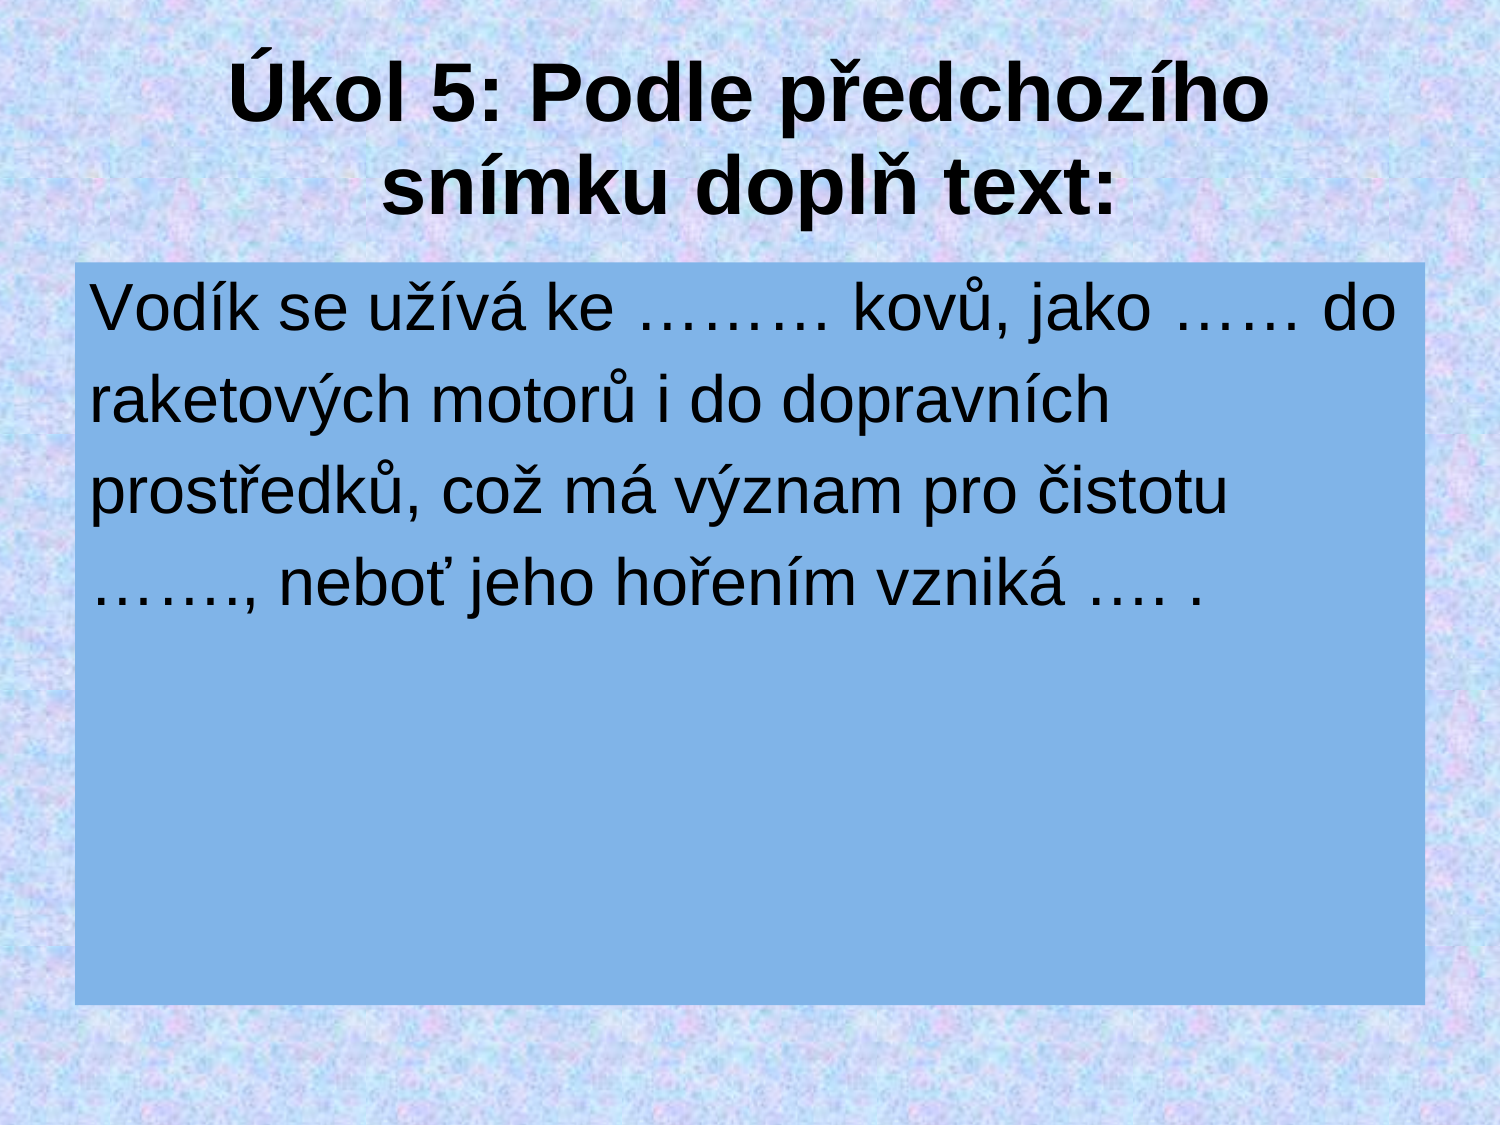

# Úkol 5: Podle předchozího snímku doplň text:
Vodík se užívá ke ……… kovů, jako …… do
raketových motorů i do dopravních
prostředků, což má význam pro čistotu
……., neboť jeho hořením vzniká …. .
svařování, palivo, ovzduší, voda